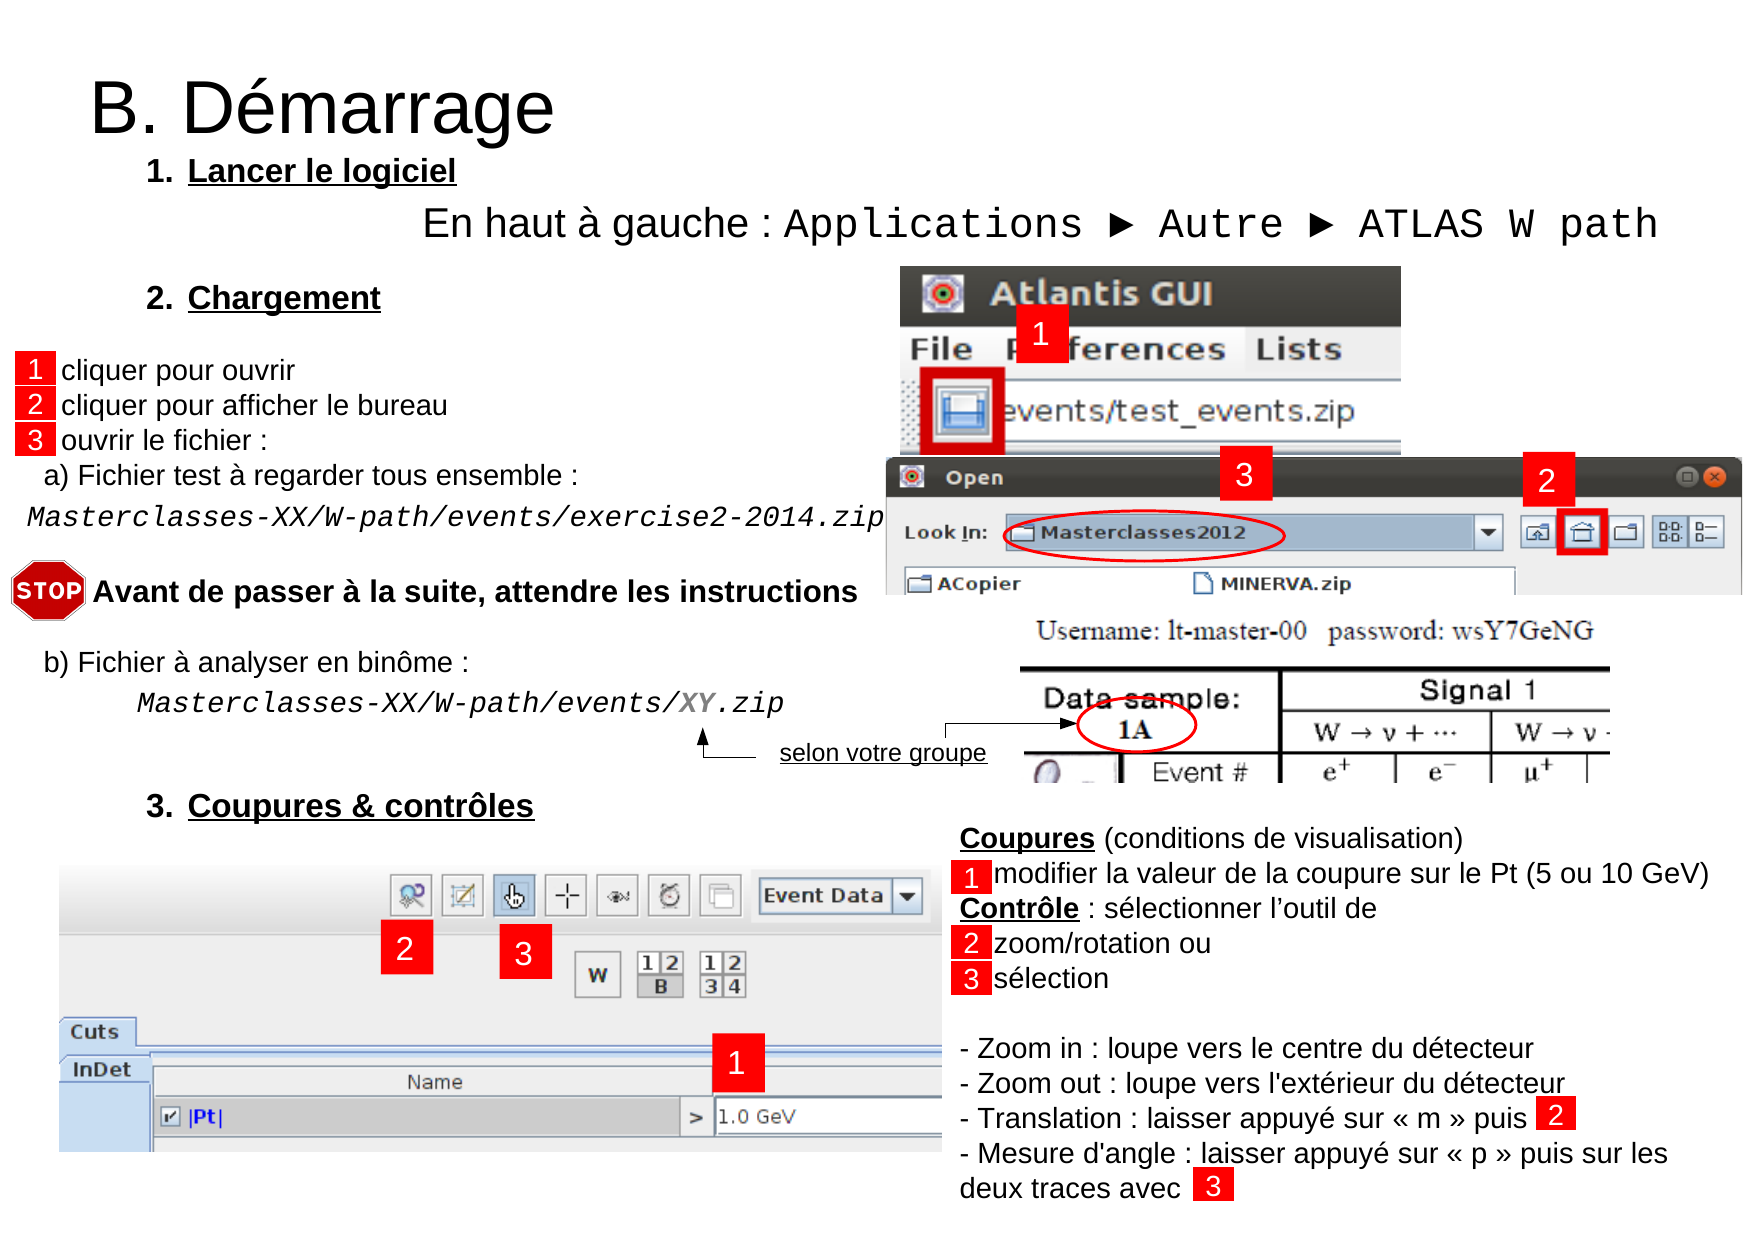

# B. Démarrage
Lancer le logiciel
Chargement
Coupures & contrôles
En haut à gauche : Applications ► Autre ► ATLAS W path
1
1) cliquer pour ouvrir
2) cliquer pour afficher le bureau
3) ouvrir le fichier :
 a) Fichier test à regarder tous ensemble :
Masterclasses-XX/W-path/events/exercise2-2014.zip
 b) Fichier à analyser en binôme :
Masterclasses-XX/W-path/events/XY.zip
1
2
3
3
2
Avant de passer à la suite, attendre les instructions
selon votre groupe
Coupures (conditions de visualisation)
1) modifier la valeur de la coupure sur le Pt (5 ou 10 GeV)
Contrôle : sélectionner l’outil de
5) zoom/rotation ou
6) sélection
- Zoom in : loupe vers le centre du détecteur
- Zoom out : loupe vers l'extérieur du détecteur
- Translation : laisser appuyé sur « m » puis
- Mesure d'angle : laisser appuyé sur « p » puis sur les deux traces avec
1
2
3
2
2
3
1
2
3